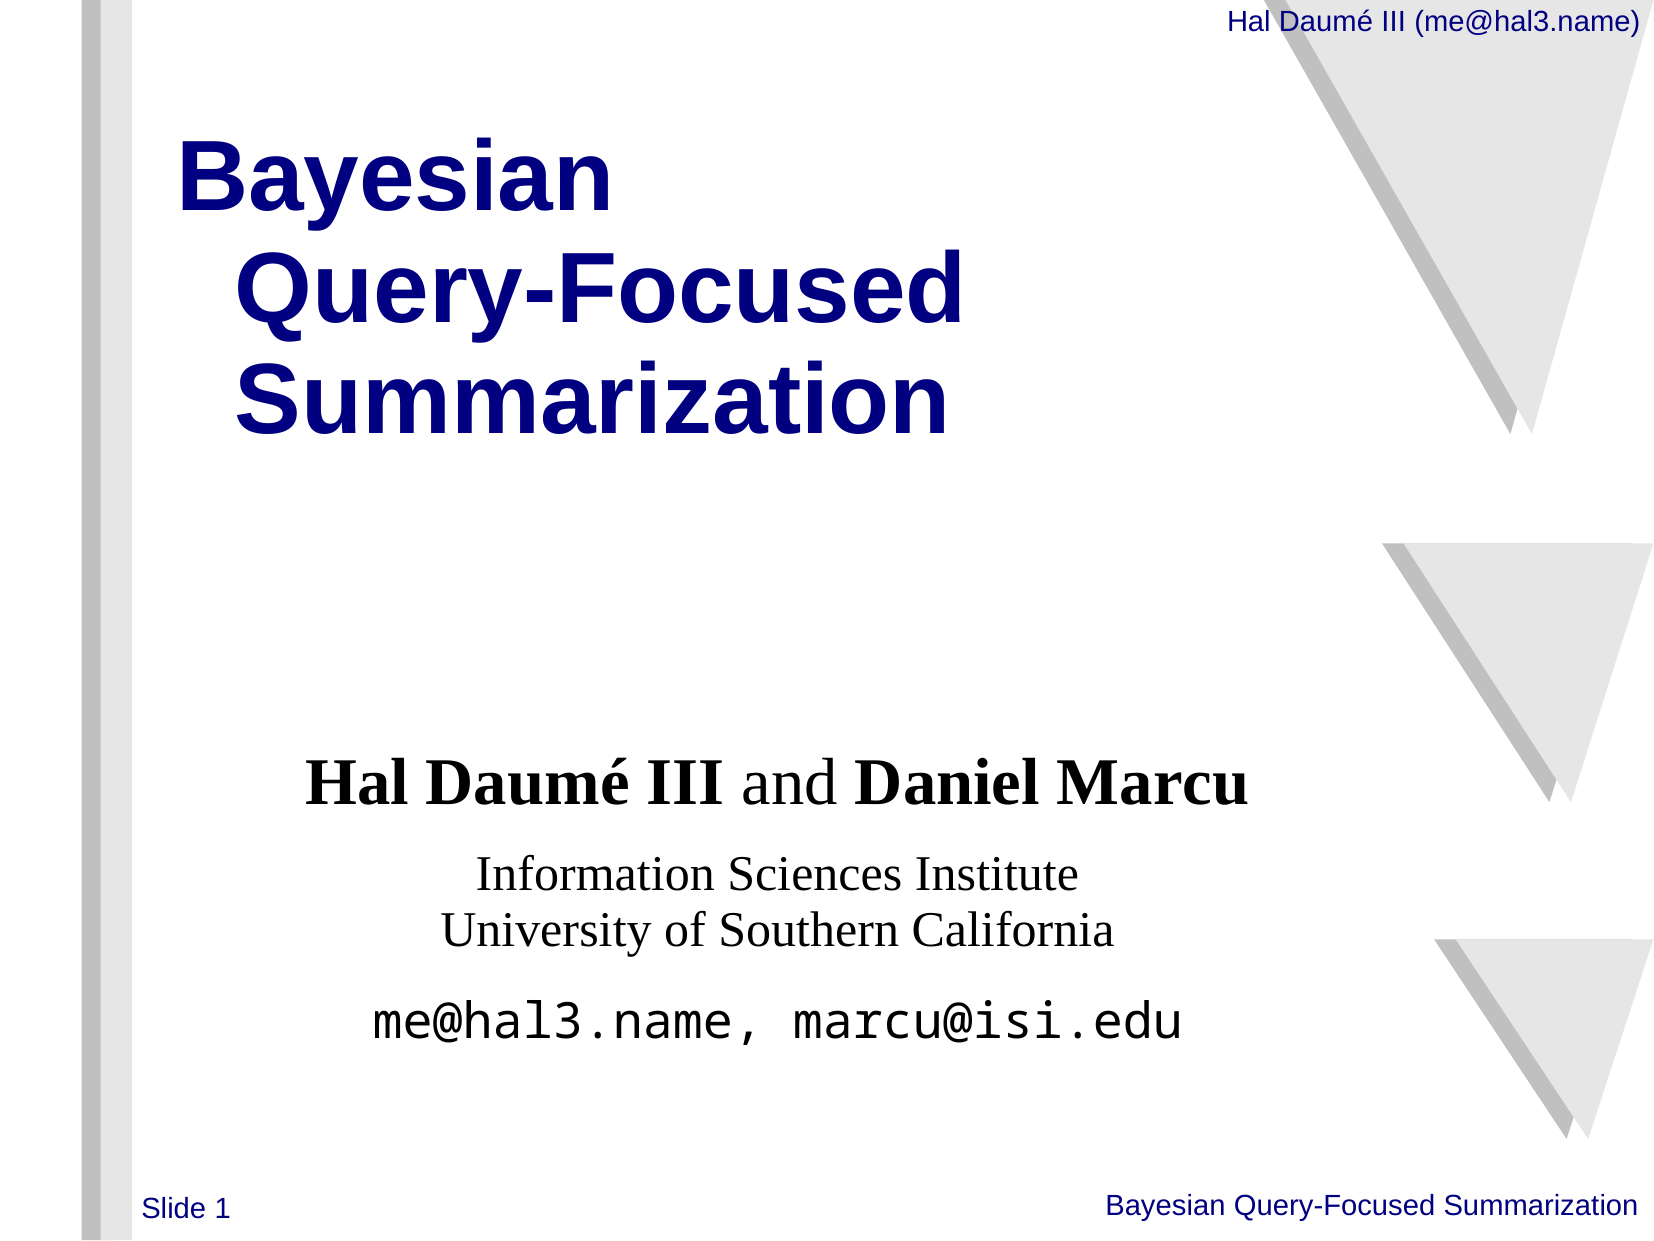

# Bayesian Query-Focused Summarization
Hal Daumé III and Daniel Marcu
Information Sciences Institute
University of Southern California
me@hal3.name, marcu@isi.edu